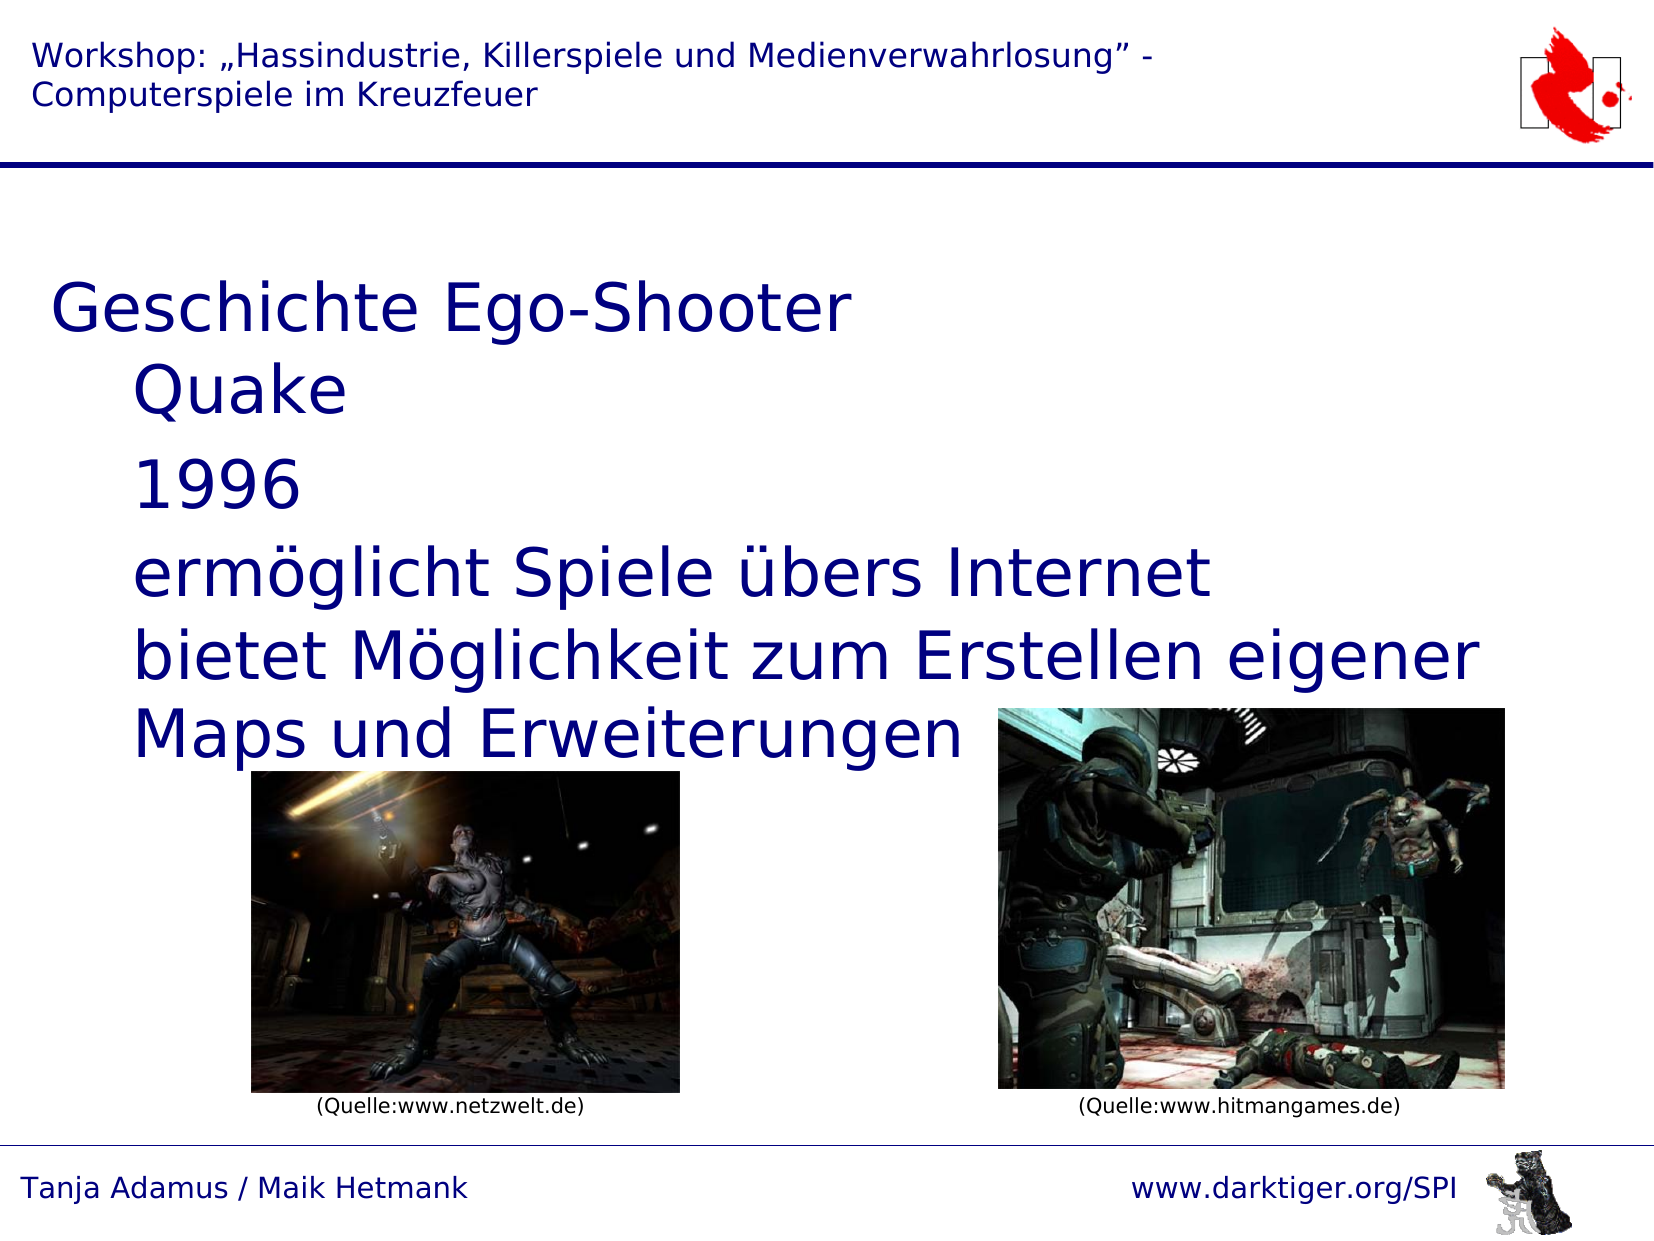

Workshop: „Hassindustrie, Killerspiele und Medienverwahrlosung” - Computerspiele im Kreuzfeuer
Geschichte Ego-Shooter
Quake
1996
ermöglicht Spiele übers Internet
bietet Möglichkeit zum Erstellen eigener Maps und Erweiterungen
(Quelle:www.netzwelt.de)
(Quelle:www.hitmangames.de)